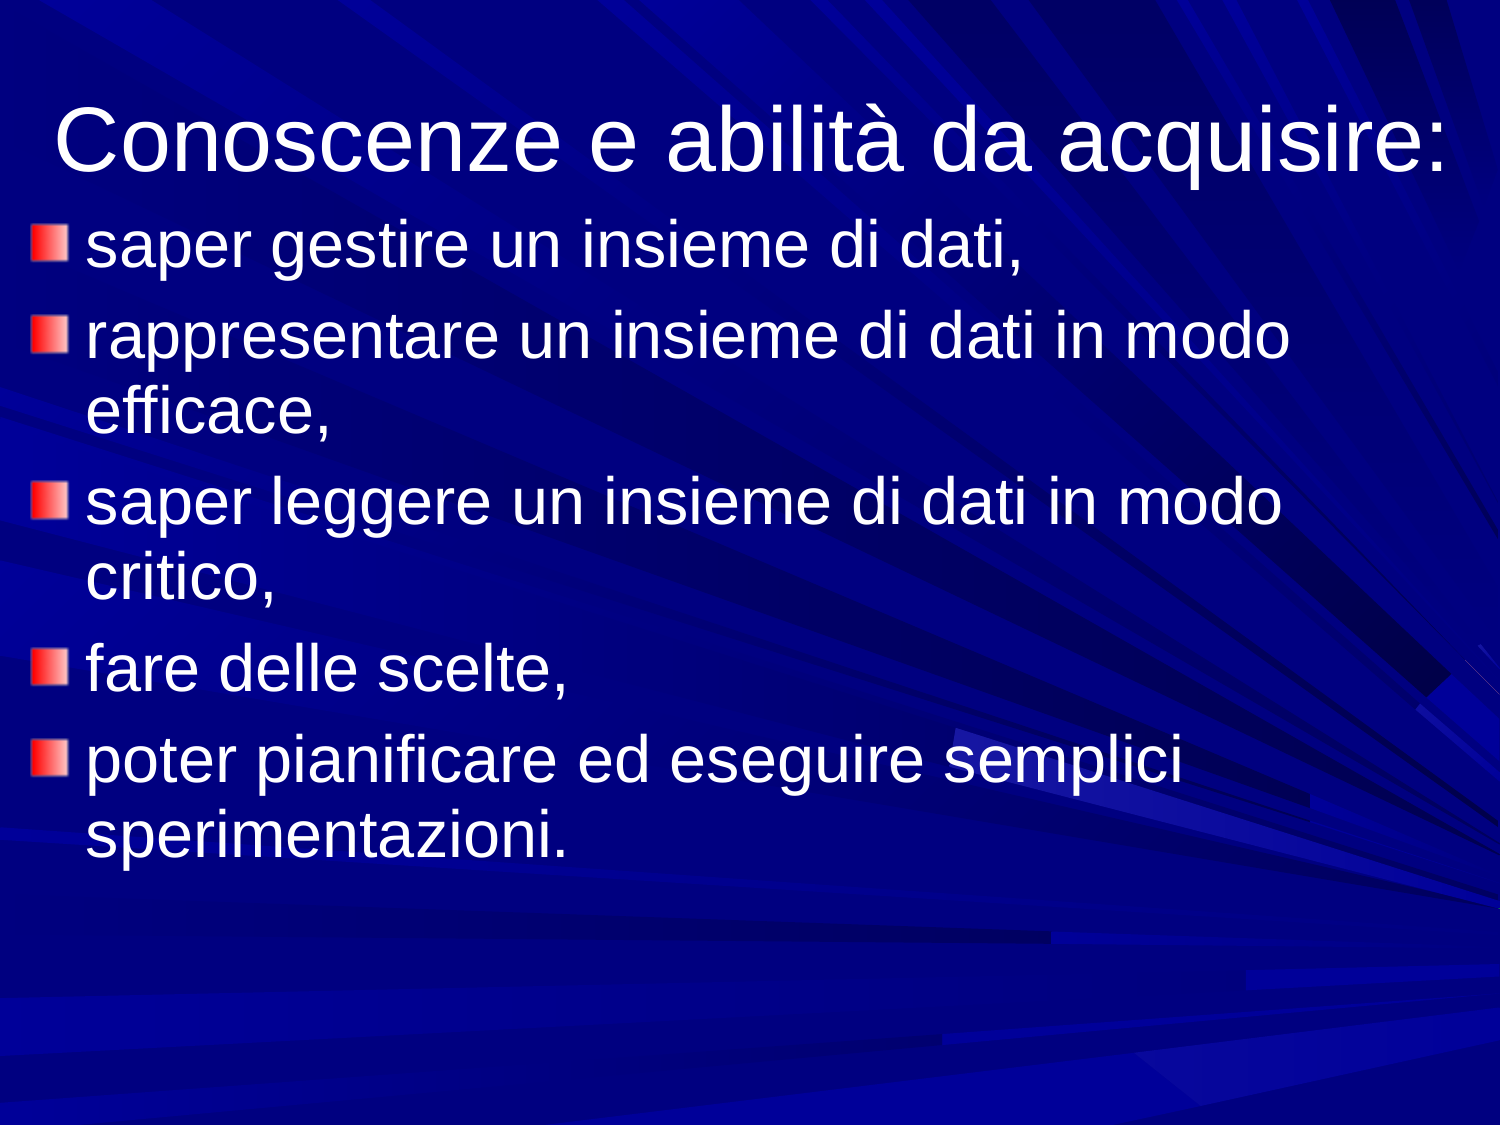

# Conoscenze e abilità da acquisire:
saper gestire un insieme di dati,
rappresentare un insieme di dati in modo efficace,
saper leggere un insieme di dati in modo critico,
fare delle scelte,
poter pianificare ed eseguire semplici sperimentazioni.